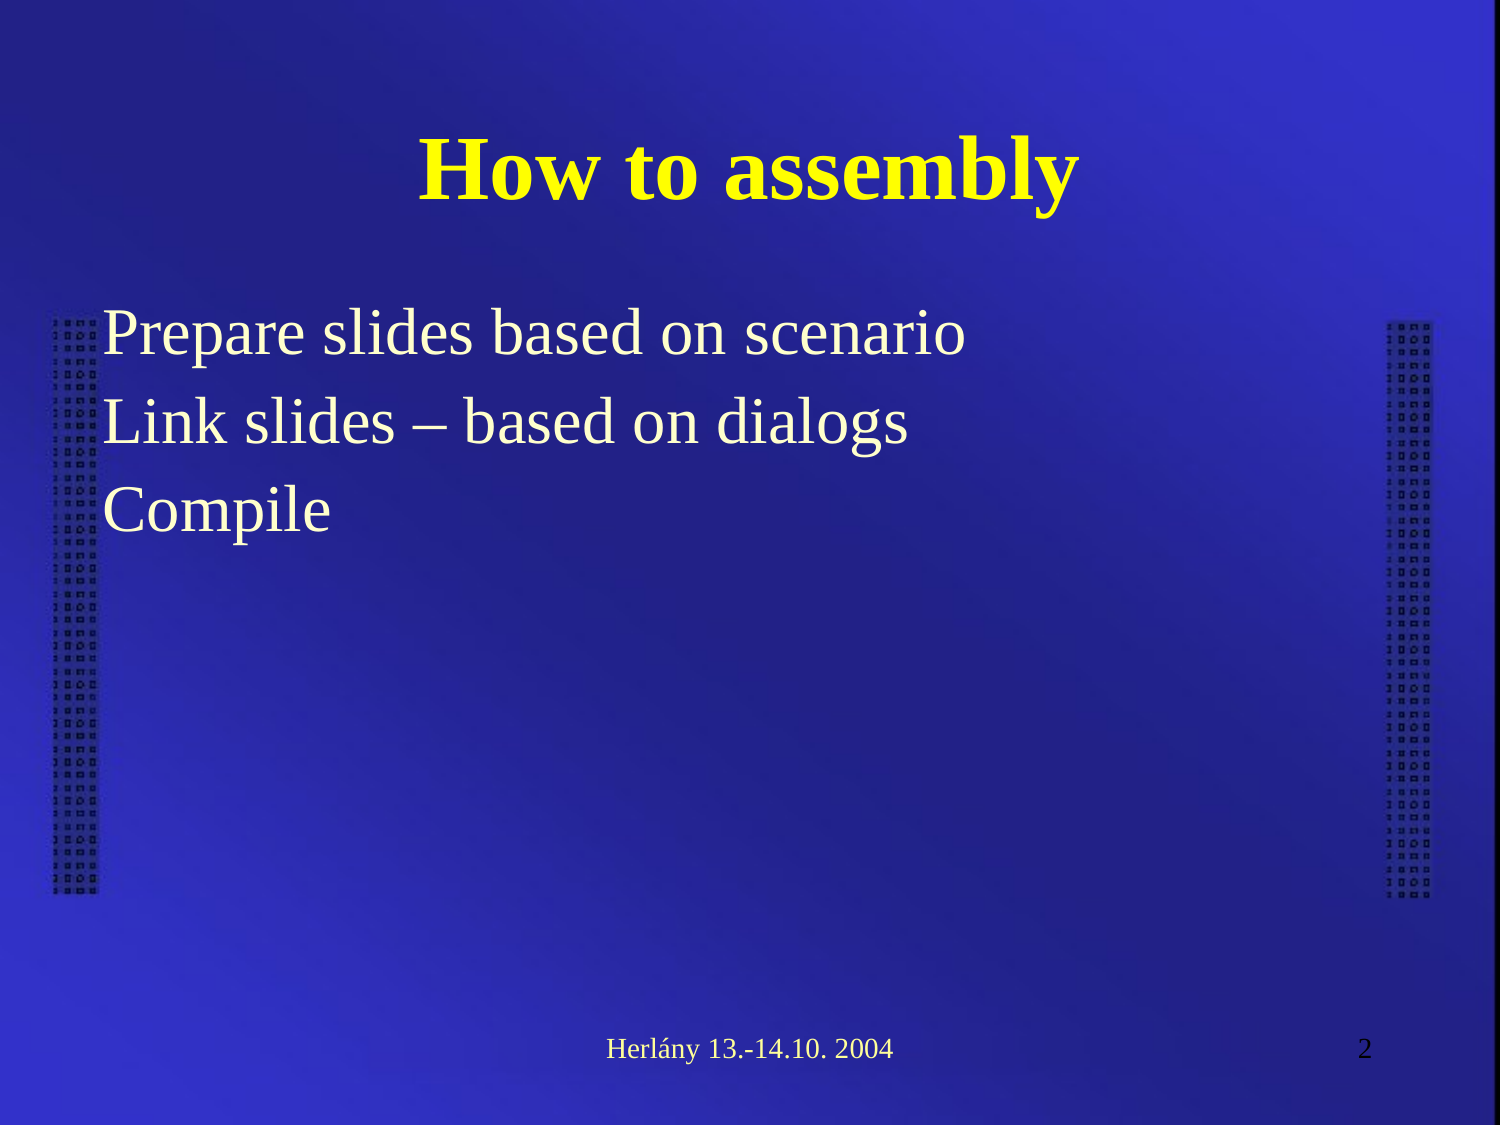

# How to assembly
Prepare slides based on scenario
Link slides – based on dialogs
Compile
Herlány 13.-14.10. 2004